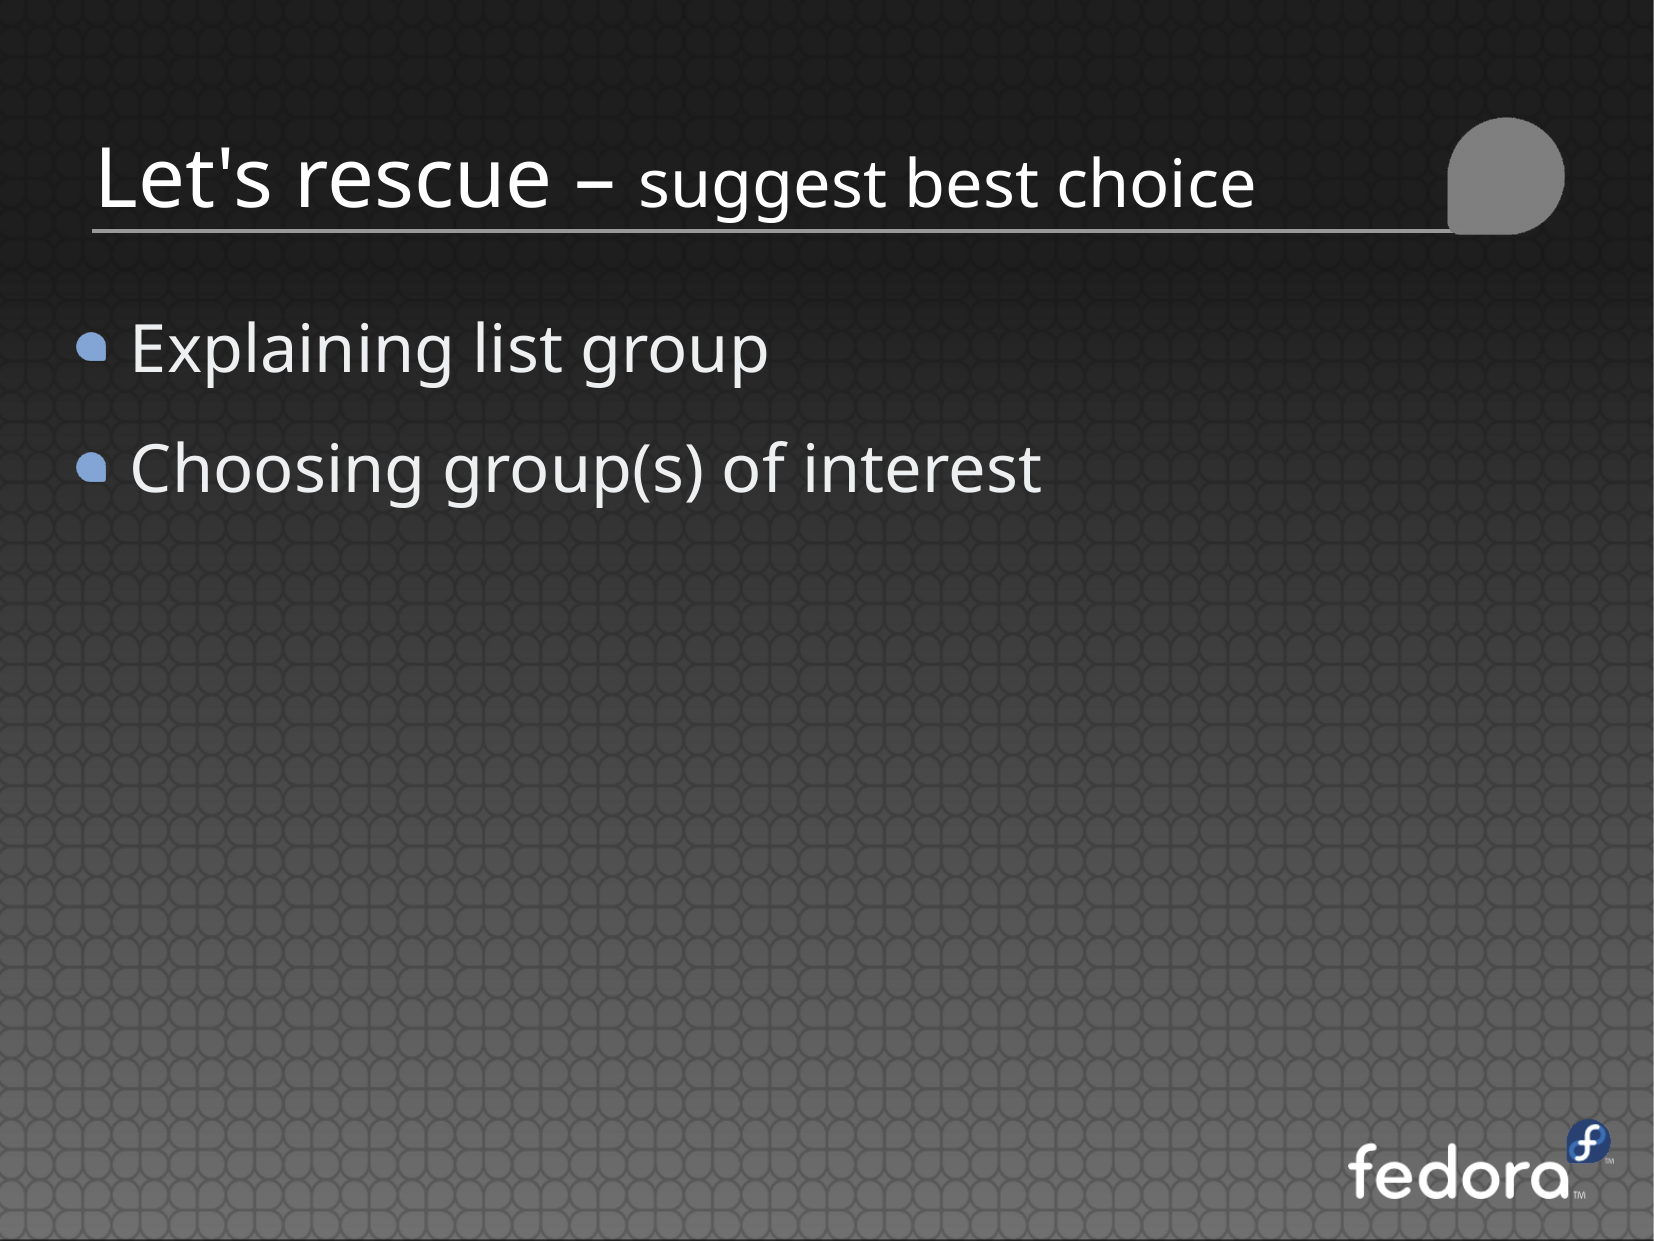

# Let's rescue – suggest best choice
Explaining list group
Choosing group(s) of interest